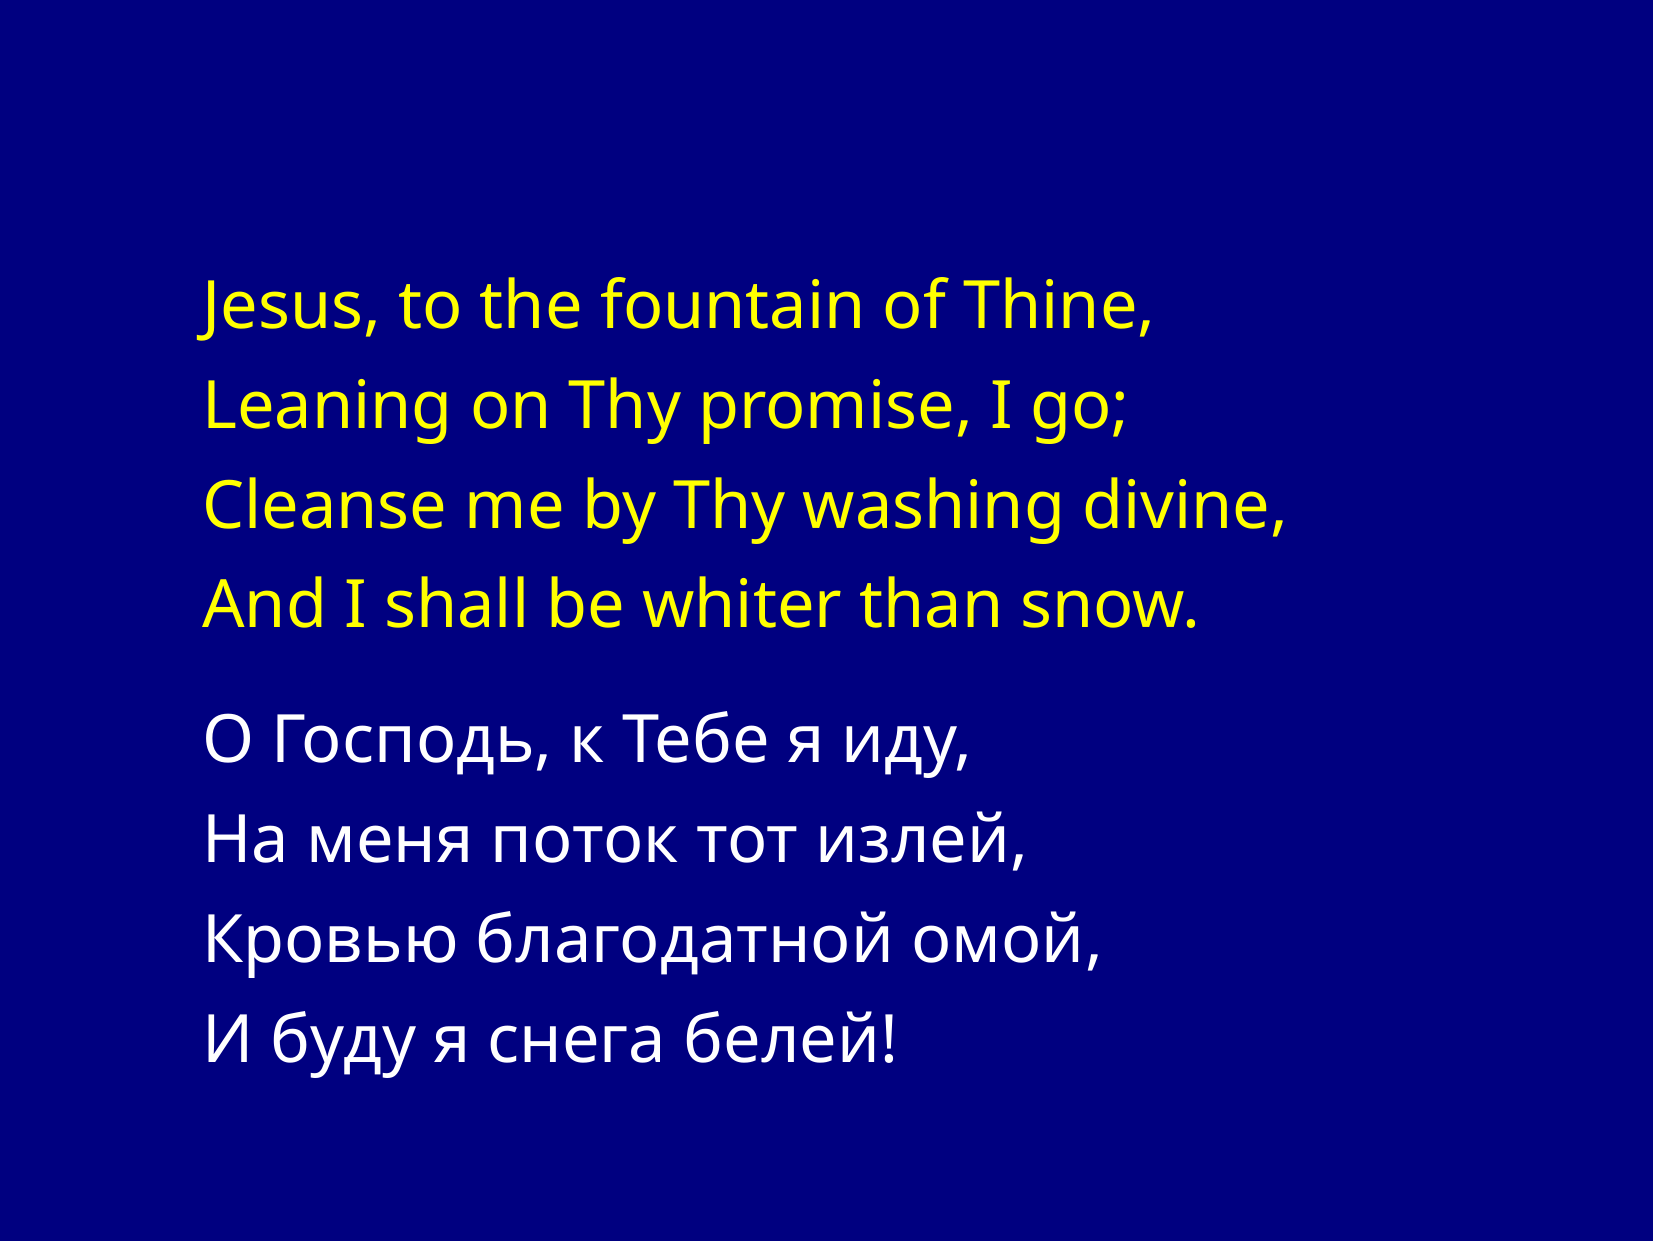

Jesus, to the fountain of Thine,
	Leaning on Thy promise, I go;
	Cleanse me by Thy washing divine,
	And I shall be whiter than snow.
	О Господь, к Тебе я иду,
	На меня поток тот излей,
	Кровью благодатной омой,
	И буду я снега белей!